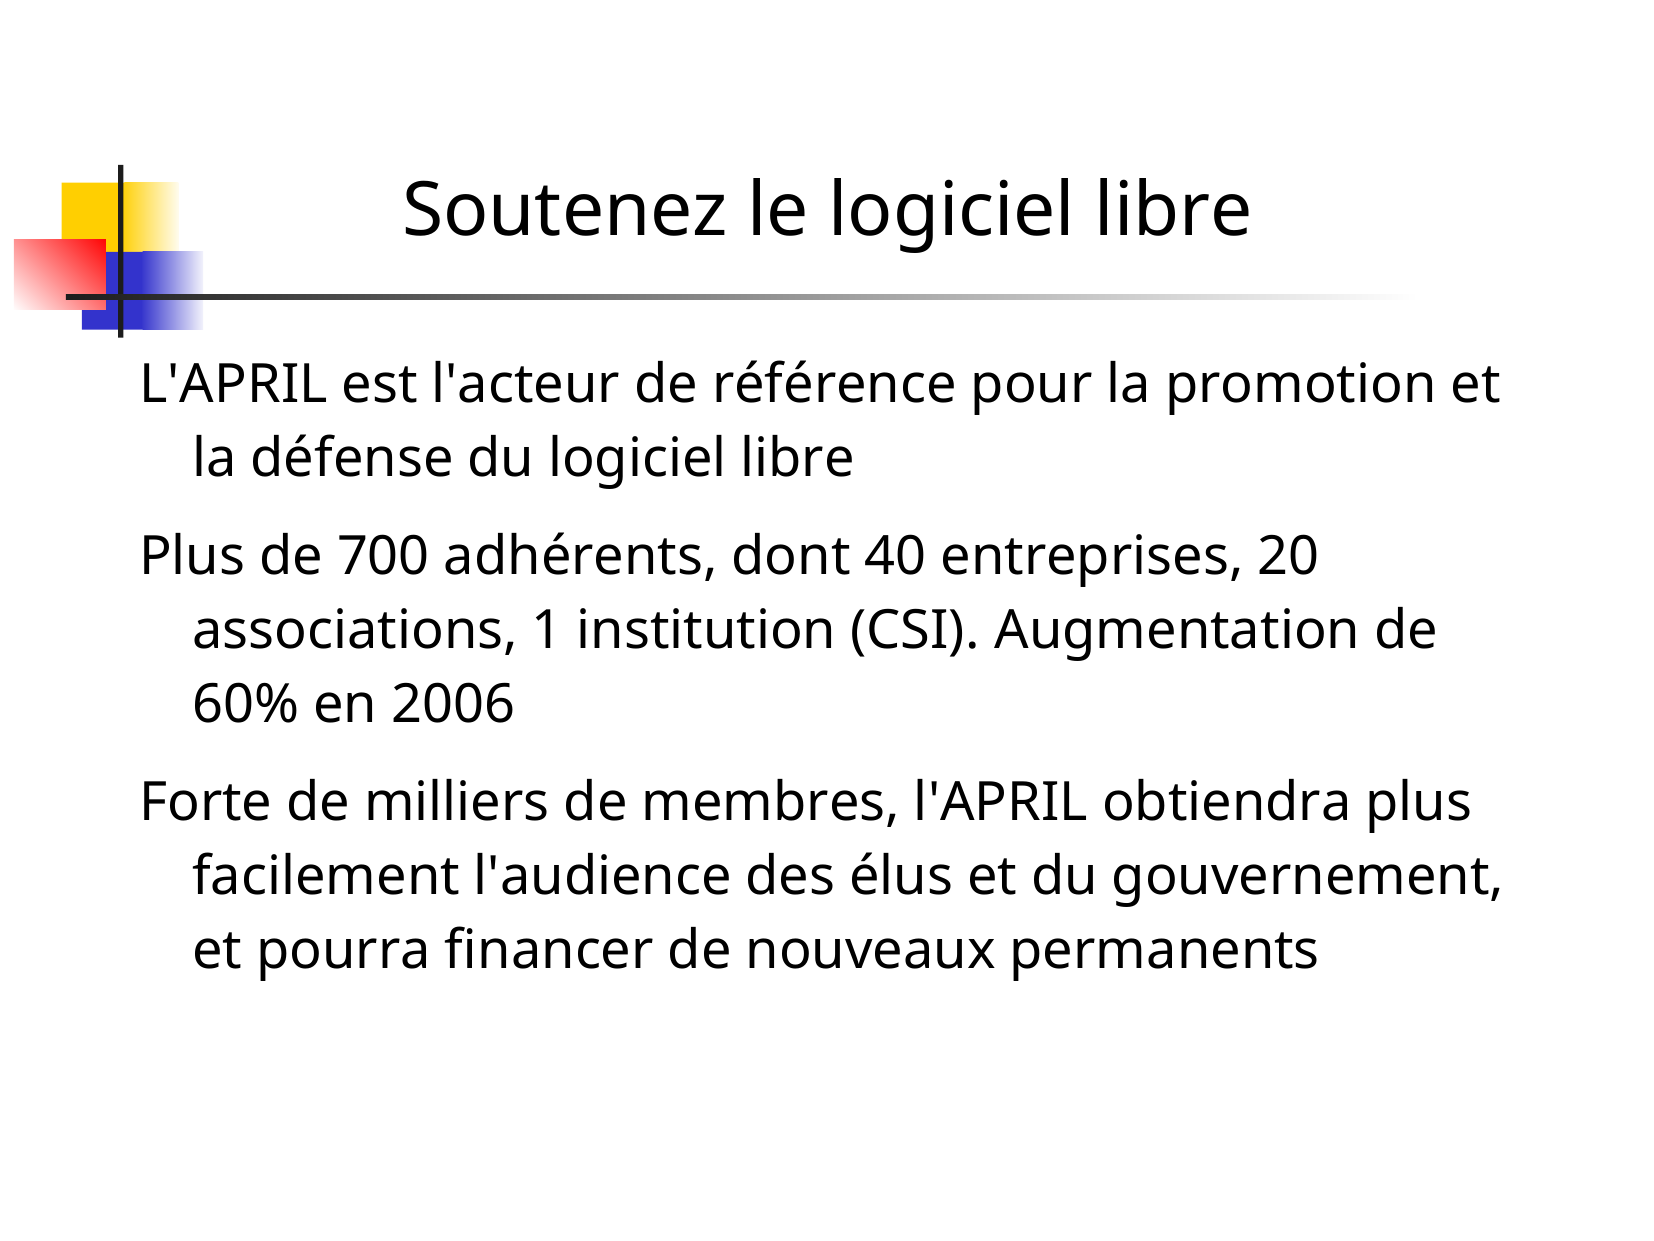

# Soutenez le logiciel libre
L'APRIL est l'acteur de référence pour la promotion et la défense du logiciel libre
Plus de 700 adhérents, dont 40 entreprises, 20 associations, 1 institution (CSI). Augmentation de 60% en 2006
Forte de milliers de membres, l'APRIL obtiendra plus facilement l'audience des élus et du gouvernement, et pourra financer de nouveaux permanents